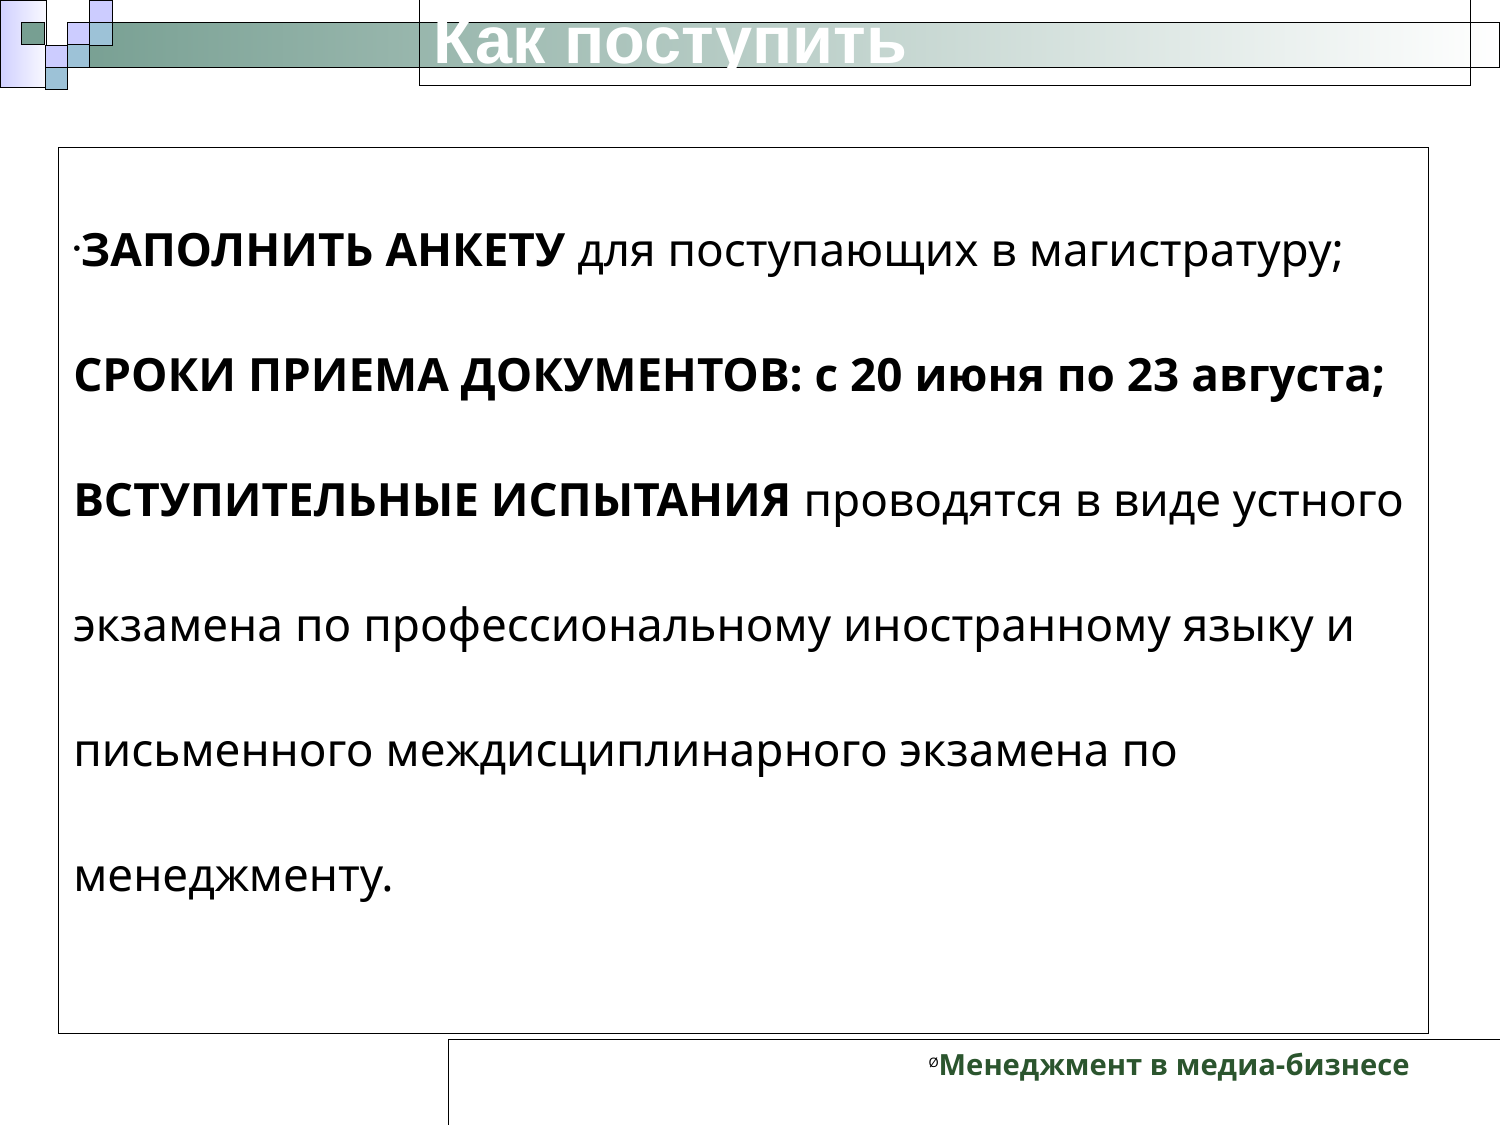

Как поступить
ЗАПОЛНИТЬ АНКЕТУ для поступающих в магистратуру;
СРОКИ ПРИЕМА ДОКУМЕНТОВ: с 20 июня по 23 августа;
ВСТУПИТЕЛЬНЫЕ ИСПЫТАНИЯ проводятся в виде устного экзамена по профессиональному иностранному языку и письменного междисциплинарного экзамена по менеджменту.
Менеджмент в медиа-бизнесе